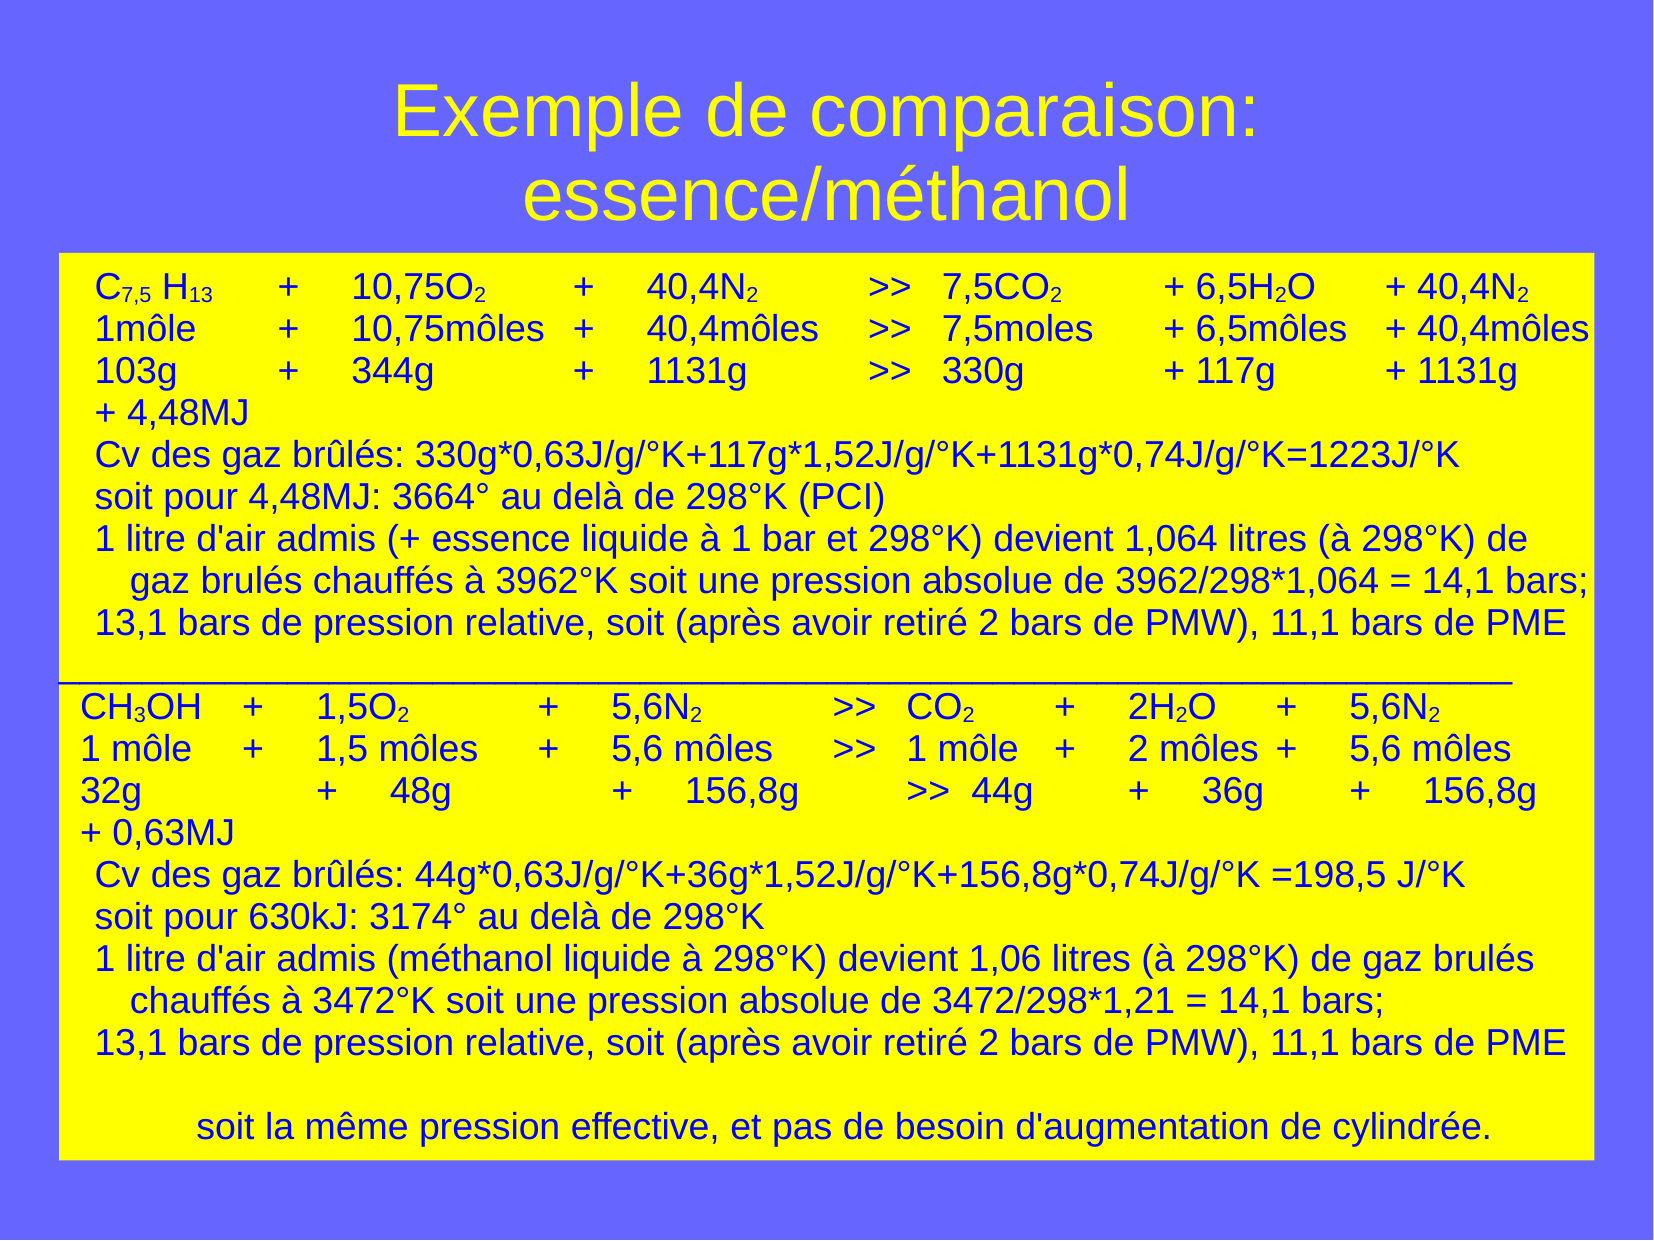

# Exemple de comparaison: essence/méthanol
C7,5 H13	+	10,75O2		+	40,4N2 		>>	7,5CO2		+ 6,5H2O 	+ 40,4N2
1môle		+	10,75môles	+	40,4môles 	>>	7,5moles	+ 6,5môles	+ 40,4môles
103g		+	344g 		+	1131g 		>>	330g 		+ 117g 		+ 1131g
+ 4,48MJ
Cv des gaz brûlés: 330g*0,63J/g/°K+117g*1,52J/g/°K+1131g*0,74J/g/°K=1223J/°K
soit pour 4,48MJ: 3664° au delà de 298°K (PCI)
1 litre d'air admis (+ essence liquide à 1 bar et 298°K) devient 1,064 litres (à 298°K) de gaz brulés chauffés à 3962°K soit une pression absolue de 3962/298*1,064 = 14,1 bars;
13,1 bars de pression relative, soit (après avoir retiré 2 bars de PMW), 11,1 bars de PME
______________________________________________________________________
 CH3OH 	+ 	1,5O2 		+	5,6N2 		>> 	CO2	 	+ 	2H2O 	+ 	5,6N2
 1 môle 	+ 	1,5 môles 	+ 	5,6 môles	>> 	1 môle 	+ 	2 môles	+ 	5,6 môles
 32g 			+ 	48g 			+ 	156,8g 		>> 44g 	+ 	36g 	+ 	156,8g
 + 0,63MJ
Cv des gaz brûlés: 44g*0,63J/g/°K+36g*1,52J/g/°K+156,8g*0,74J/g/°K =198,5 J/°K
soit pour 630kJ: 3174° au delà de 298°K
1 litre d'air admis (méthanol liquide à 298°K) devient 1,06 litres (à 298°K) de gaz brulés chauffés à 3472°K soit une pression absolue de 3472/298*1,21 = 14,1 bars;
13,1 bars de pression relative, soit (après avoir retiré 2 bars de PMW), 11,1 bars de PME
soit la même pression effective, et pas de besoin d'augmentation de cylindrée.